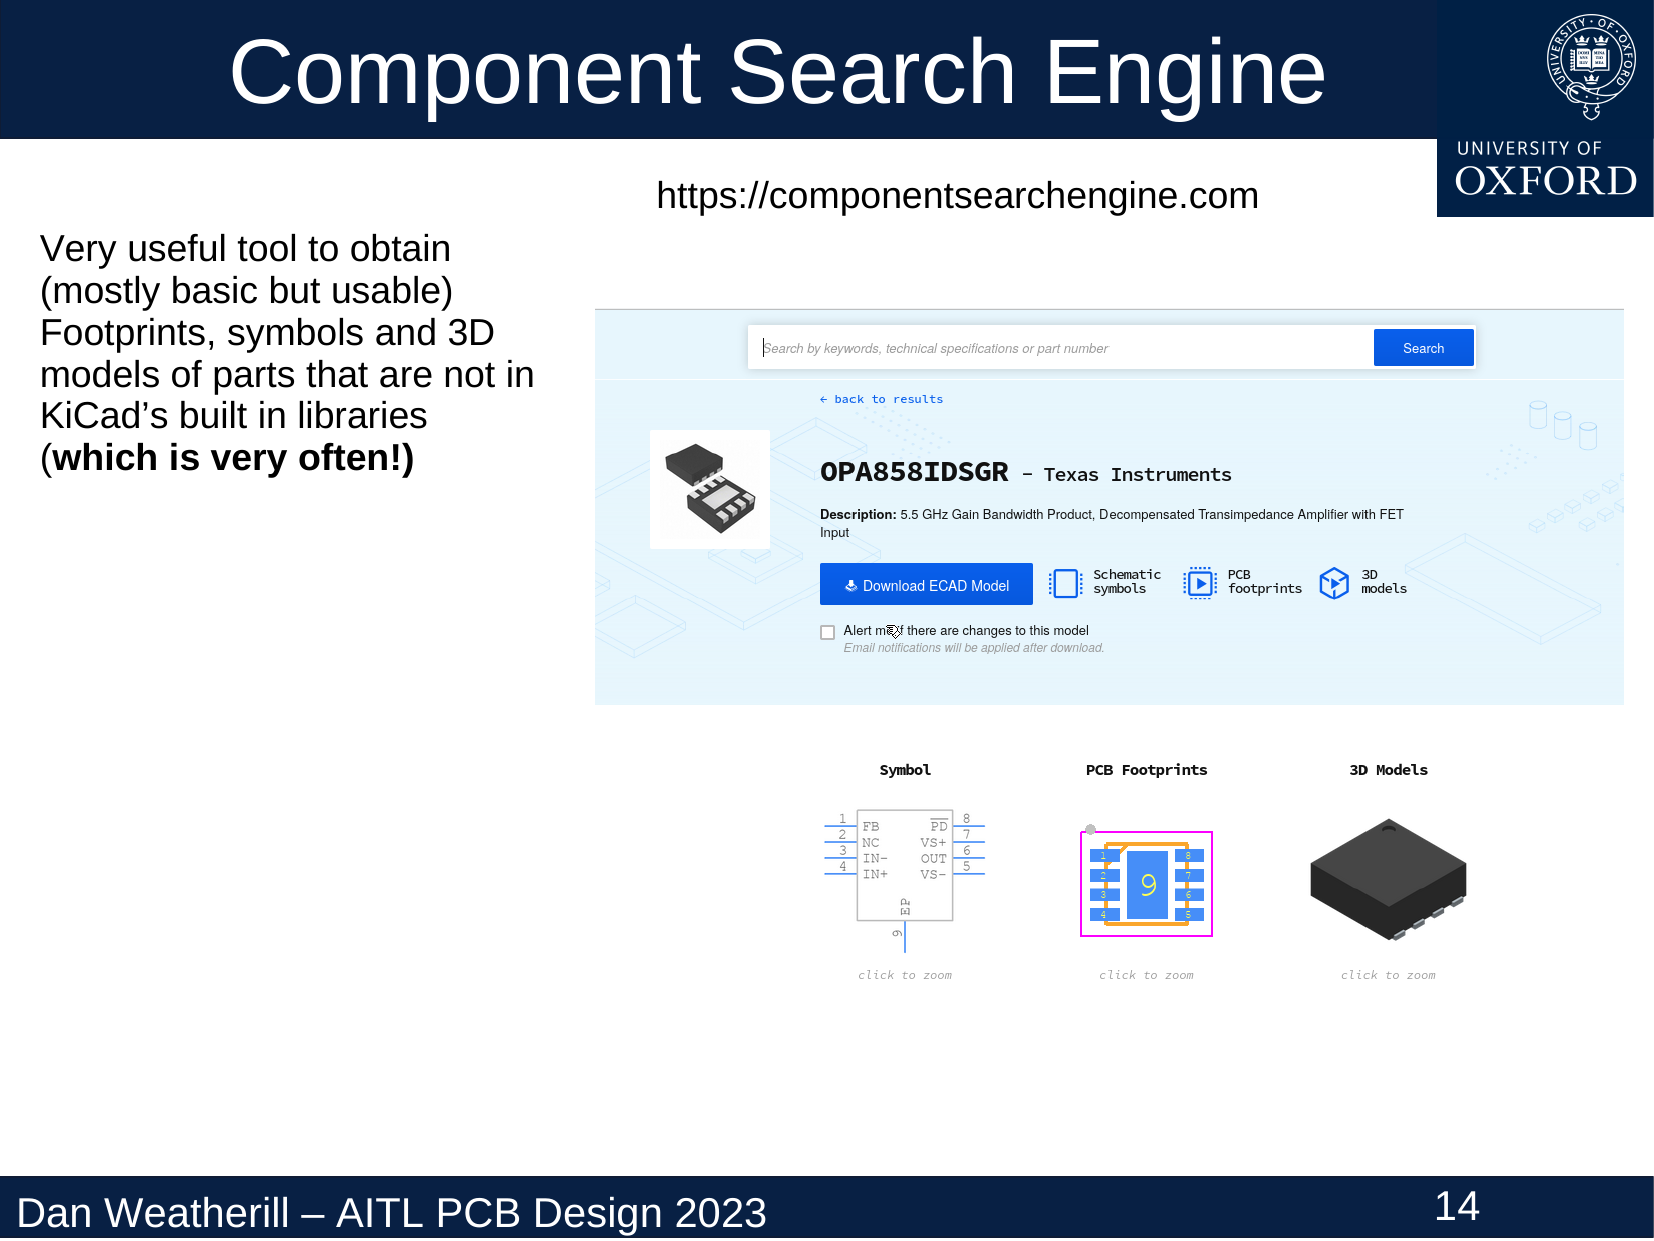

# Component Search Engine
https://componentsearchengine.com
Very useful tool to obtain
(mostly basic but usable)
Footprints, symbols and 3D models of parts that are not in KiCad’s built in libraries (which is very often!)